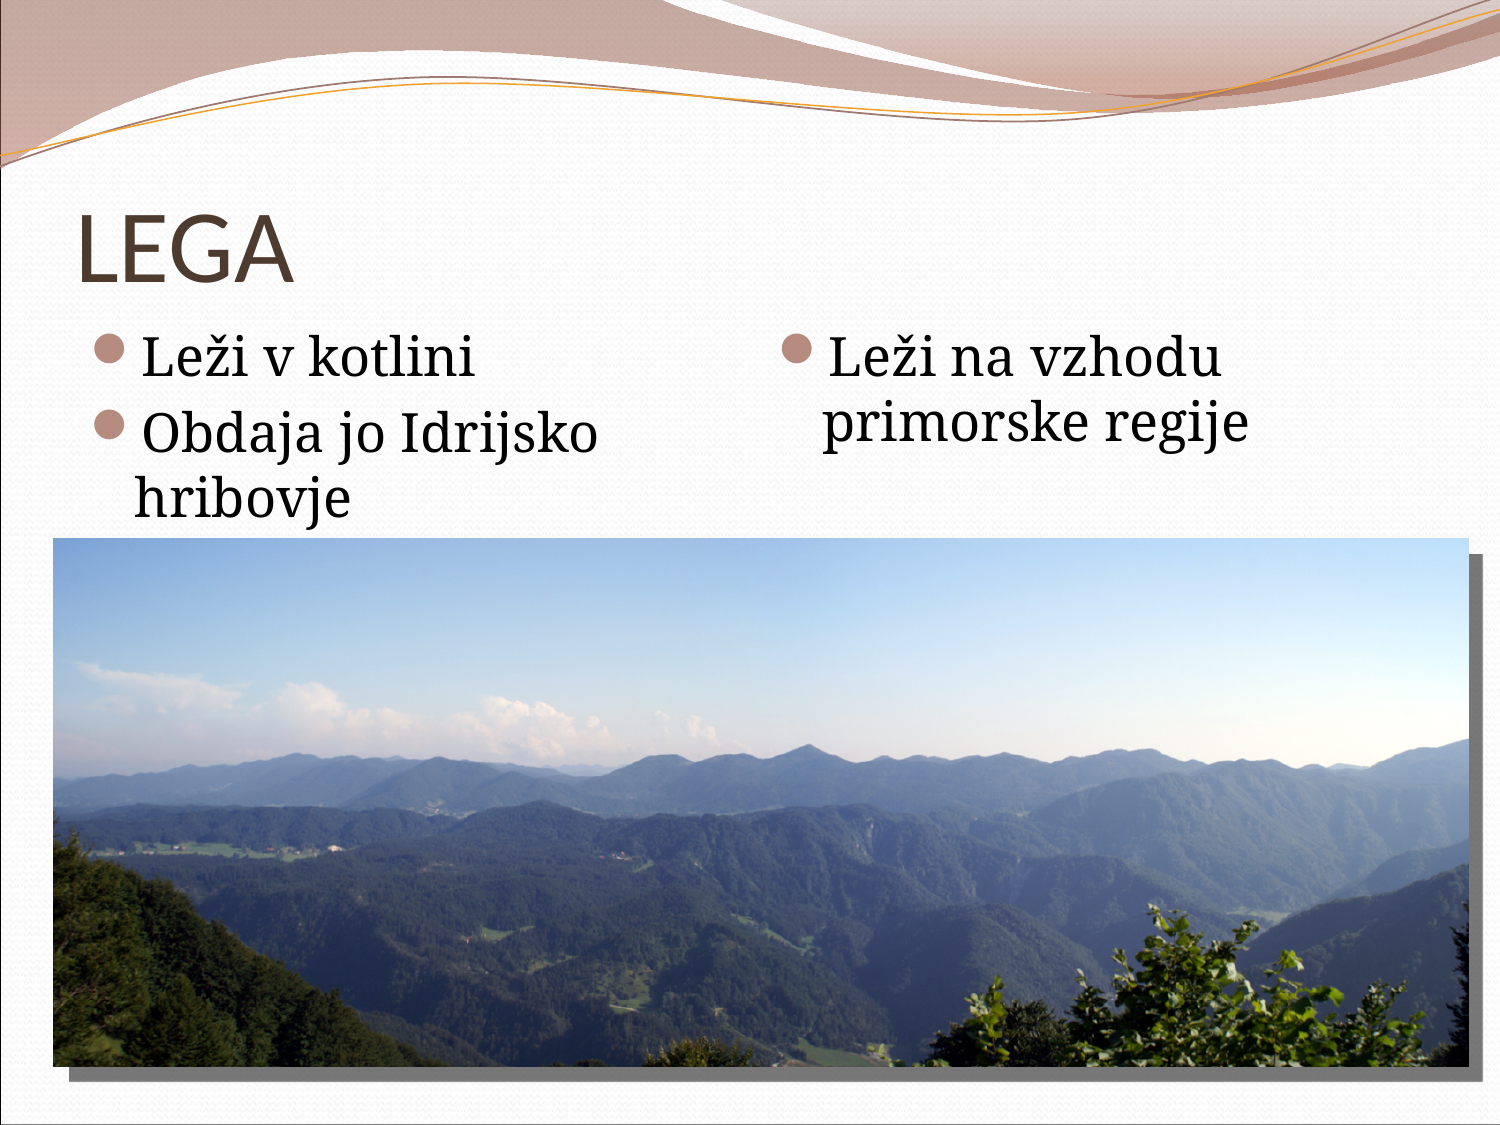

# LEGA
Leži v kotlini
Obdaja jo Idrijsko hribovje
Leži na vzhodu primorske regije